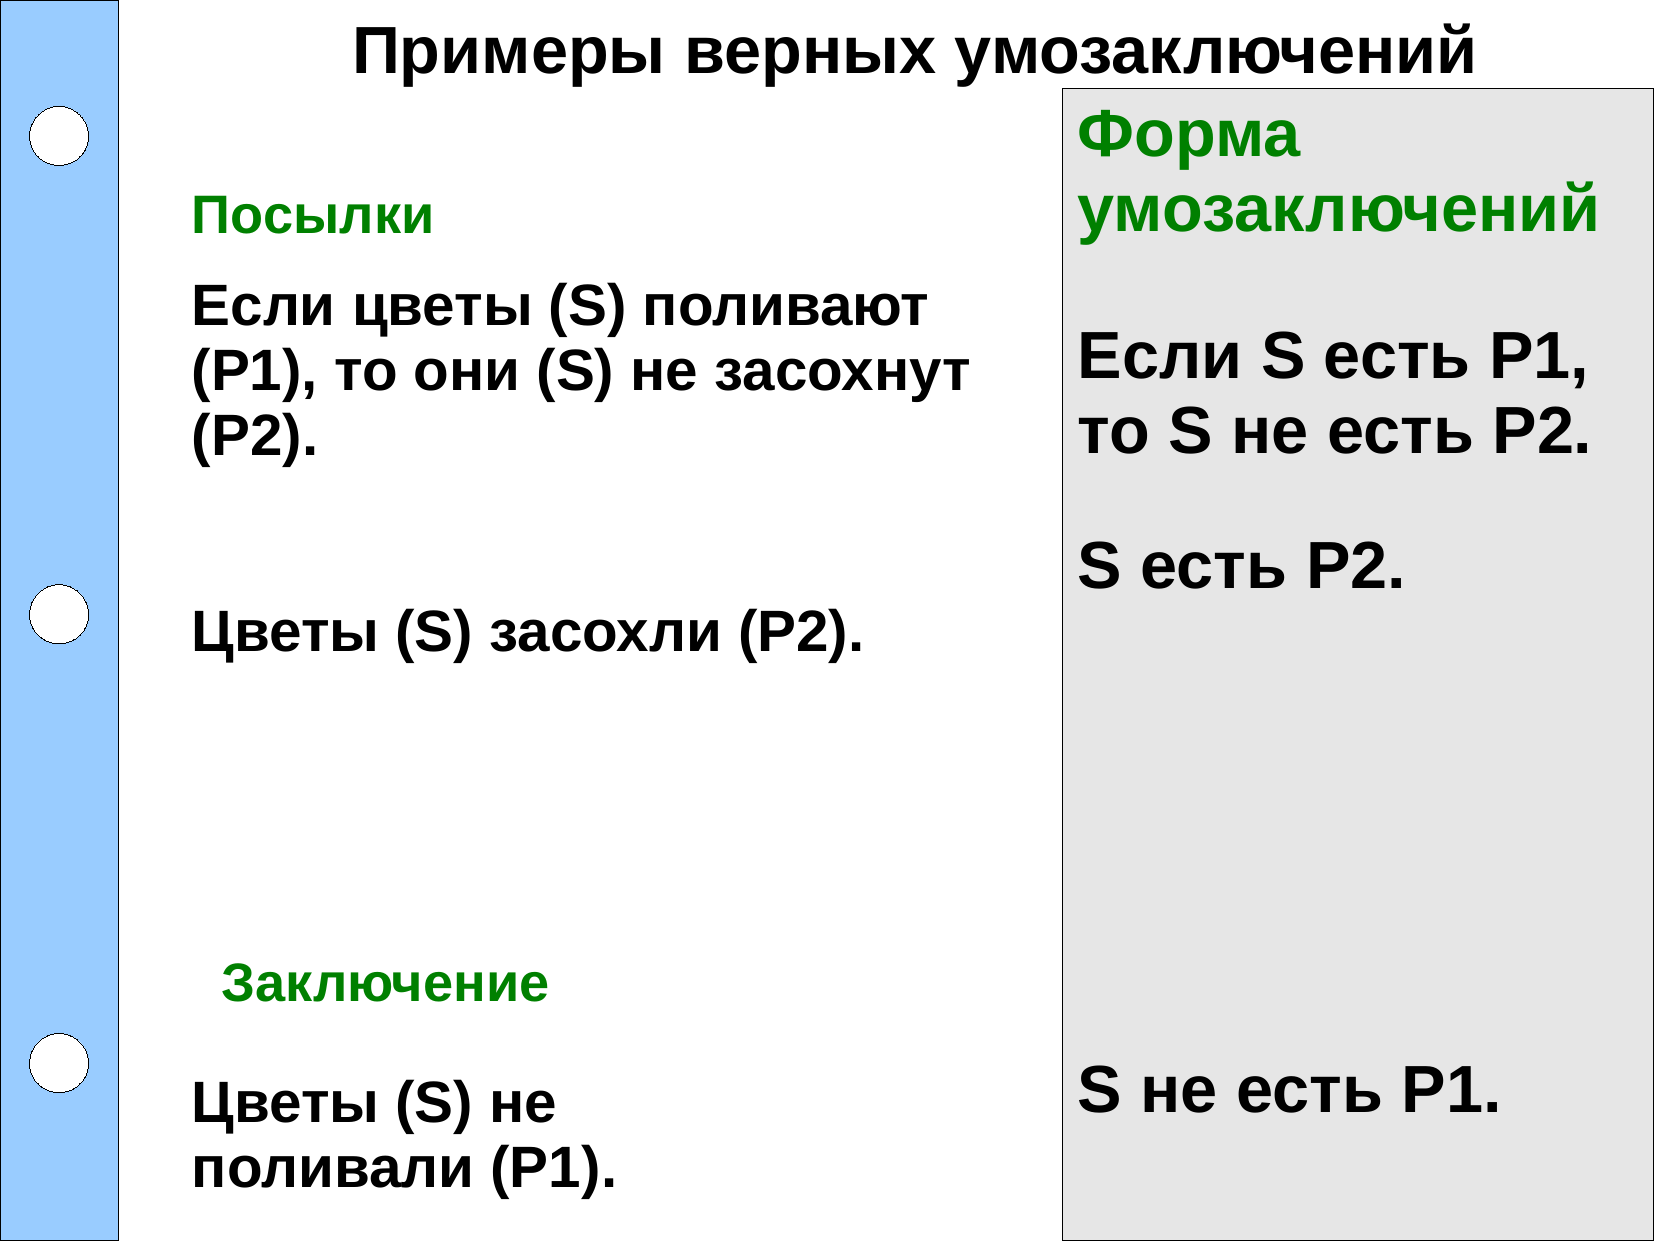

Примеры верных умозаключений
Форма умозаключений
Посылки
Если S есть P1, то S не есть P2.
S есть P2.
S не есть P1.
Если цветы (S) поливают (P1), то они (S) не засохнут (P2).
Цветы (S) засохли (P2).
Заключение
Цветы (S) не поливали (P1).